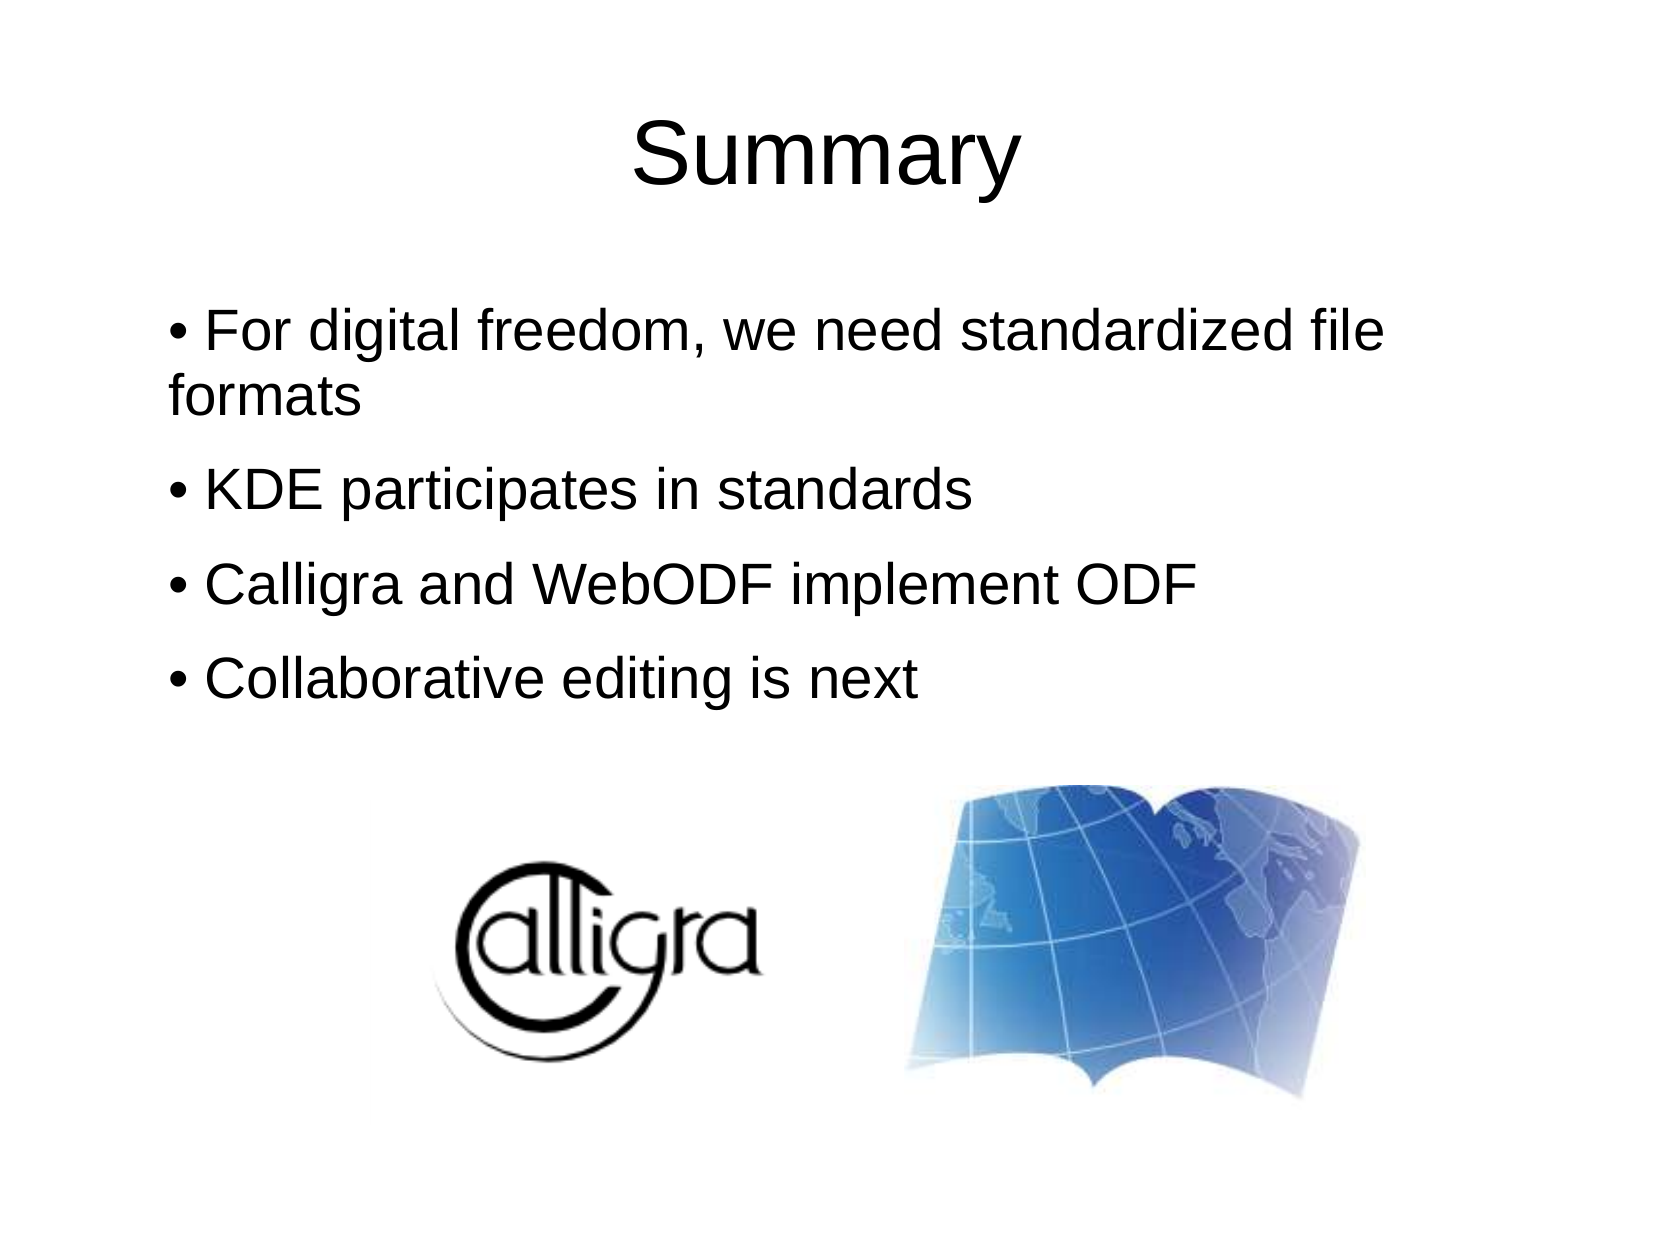

Summary
• For digital freedom, we need standardized file formats
• KDE participates in standards
• Calligra and WebODF implement ODF
• Collaborative editing is next